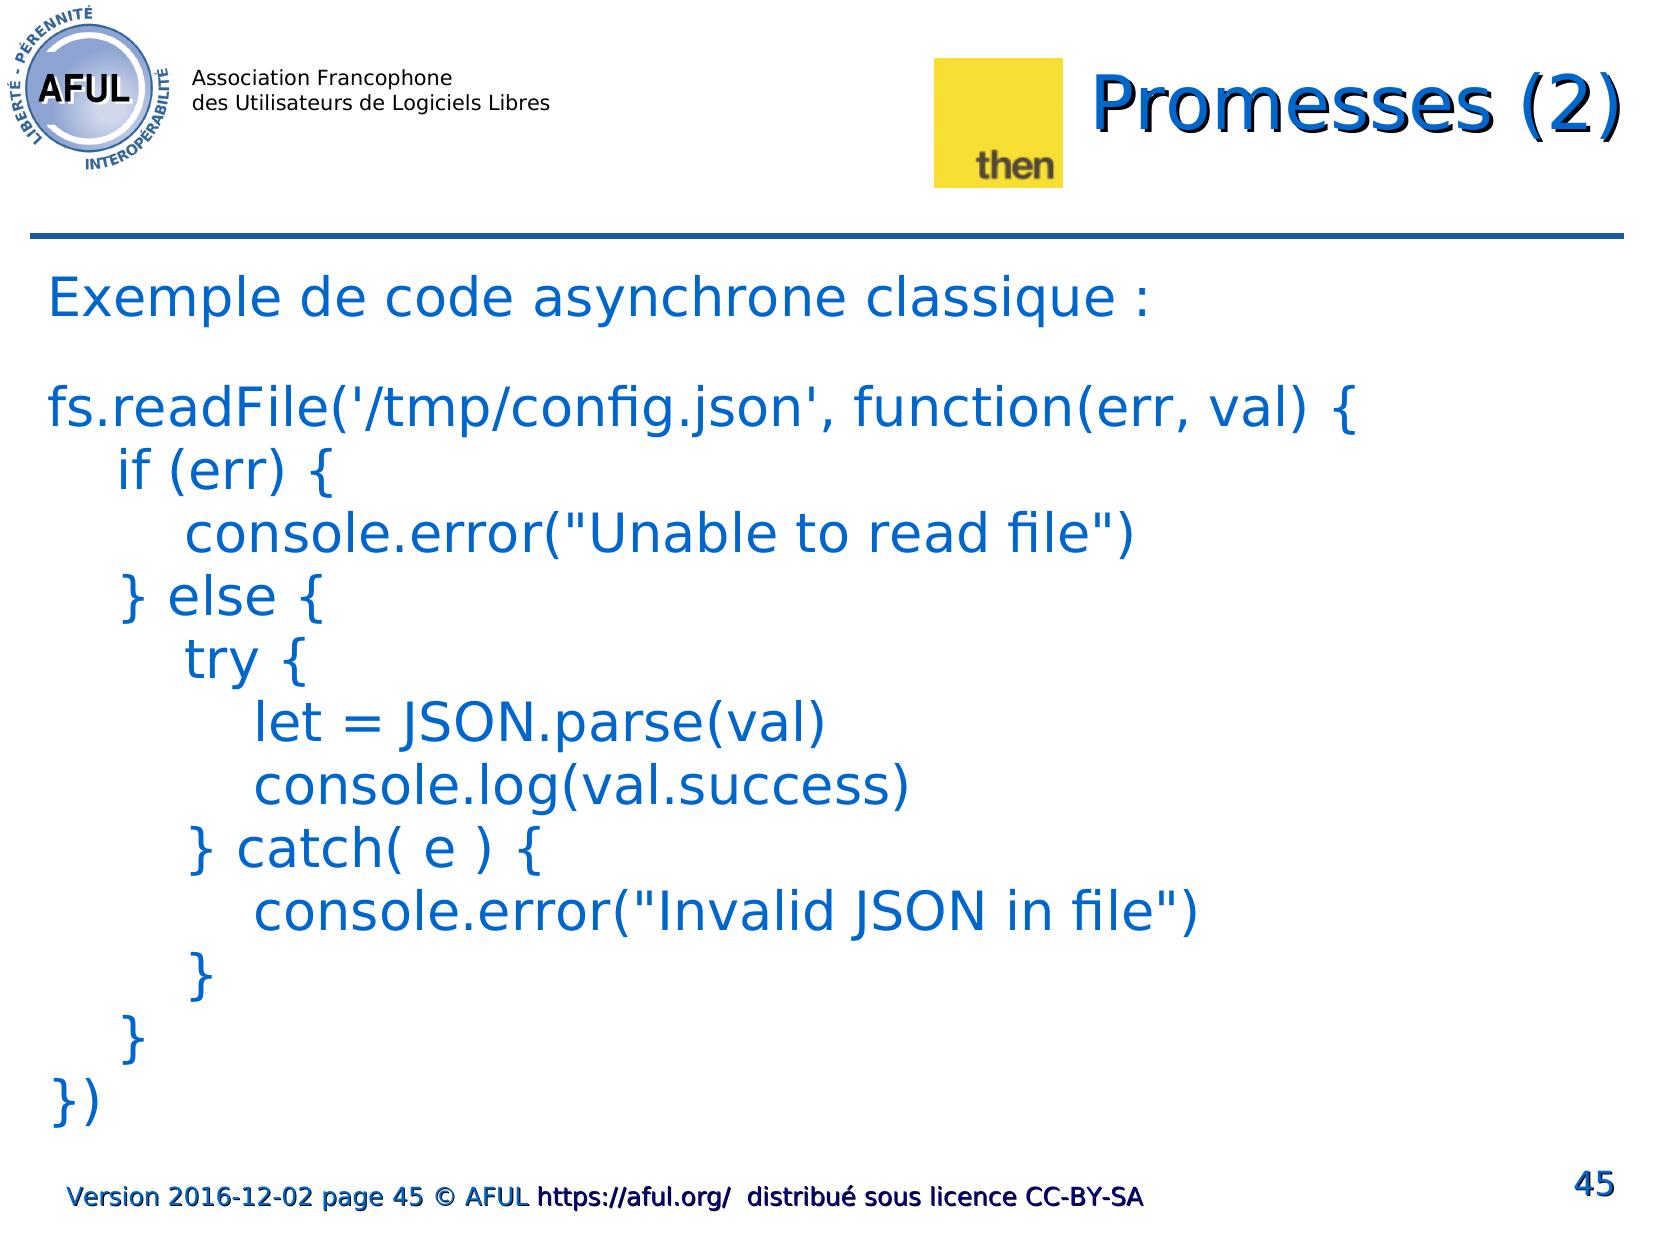

# Promesses (2)
Exemple de code asynchrone classique :
fs.readFile('/tmp/config.json', function(err, val) {
 if (err) {
 console.error("Unable to read file")
 } else {
 try {
 let = JSON.parse(val)
 console.log(val.success)
 } catch( e ) {
 console.error("Invalid JSON in file")
 }
 }
})